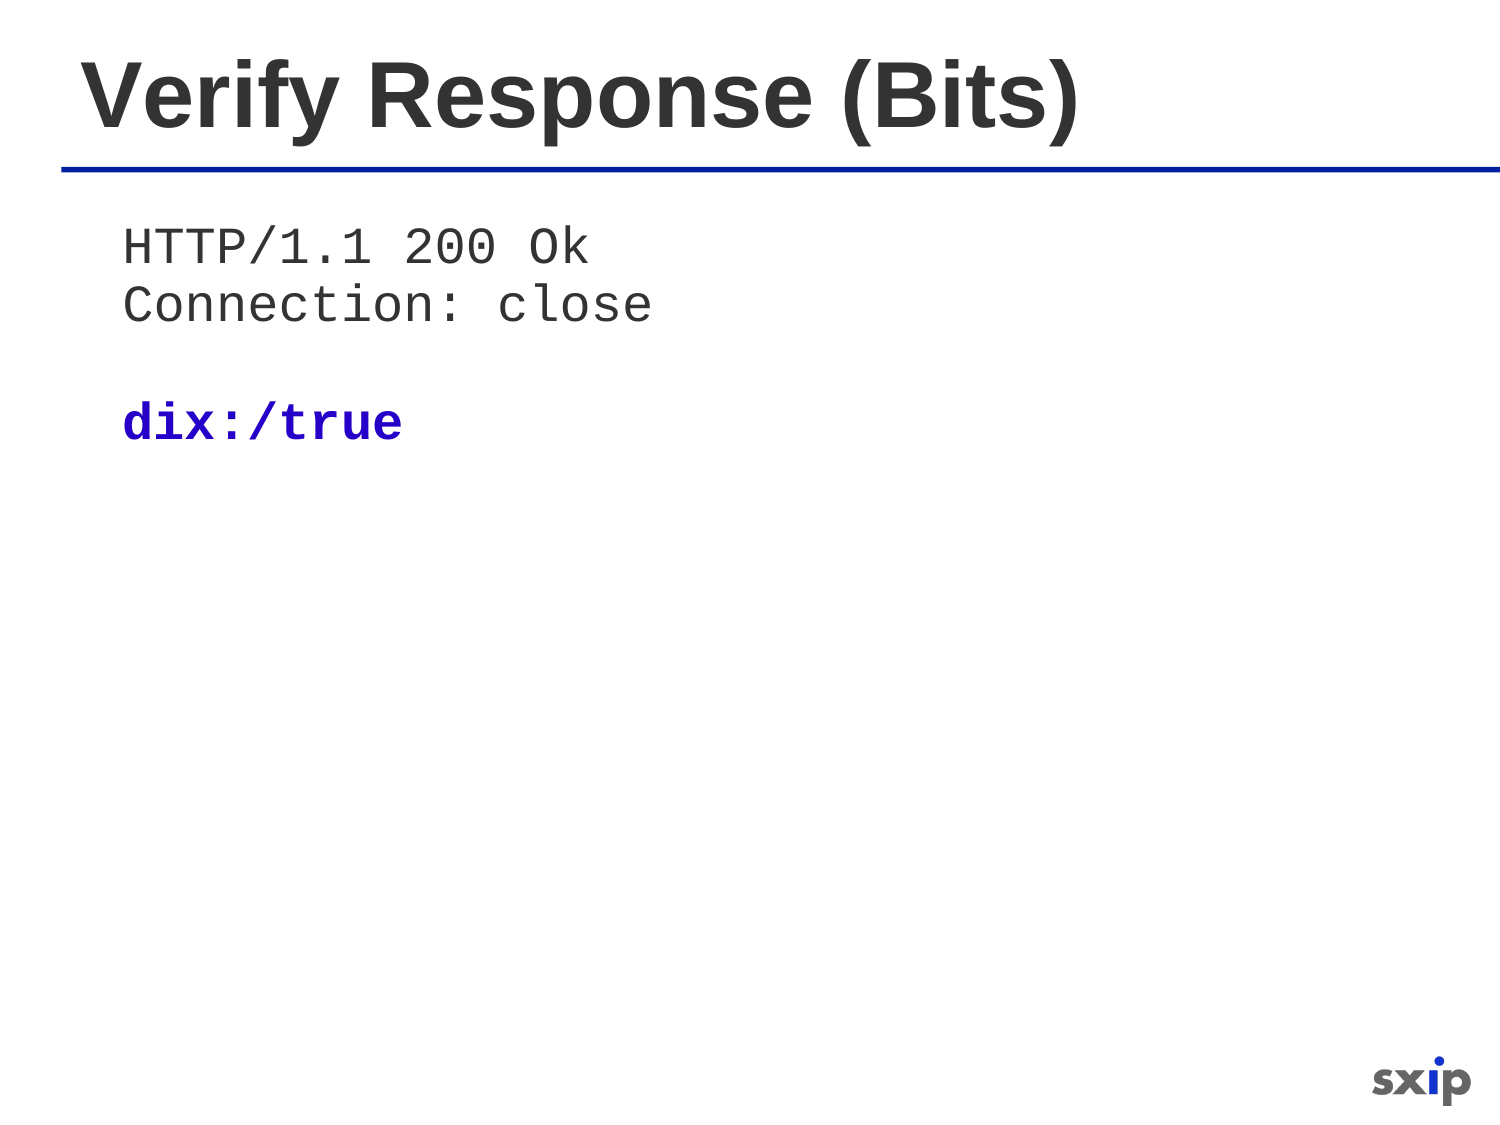

# Verify Response (Bits)
HTTP/1.1 200 Ok
Connection: close
dix:/true